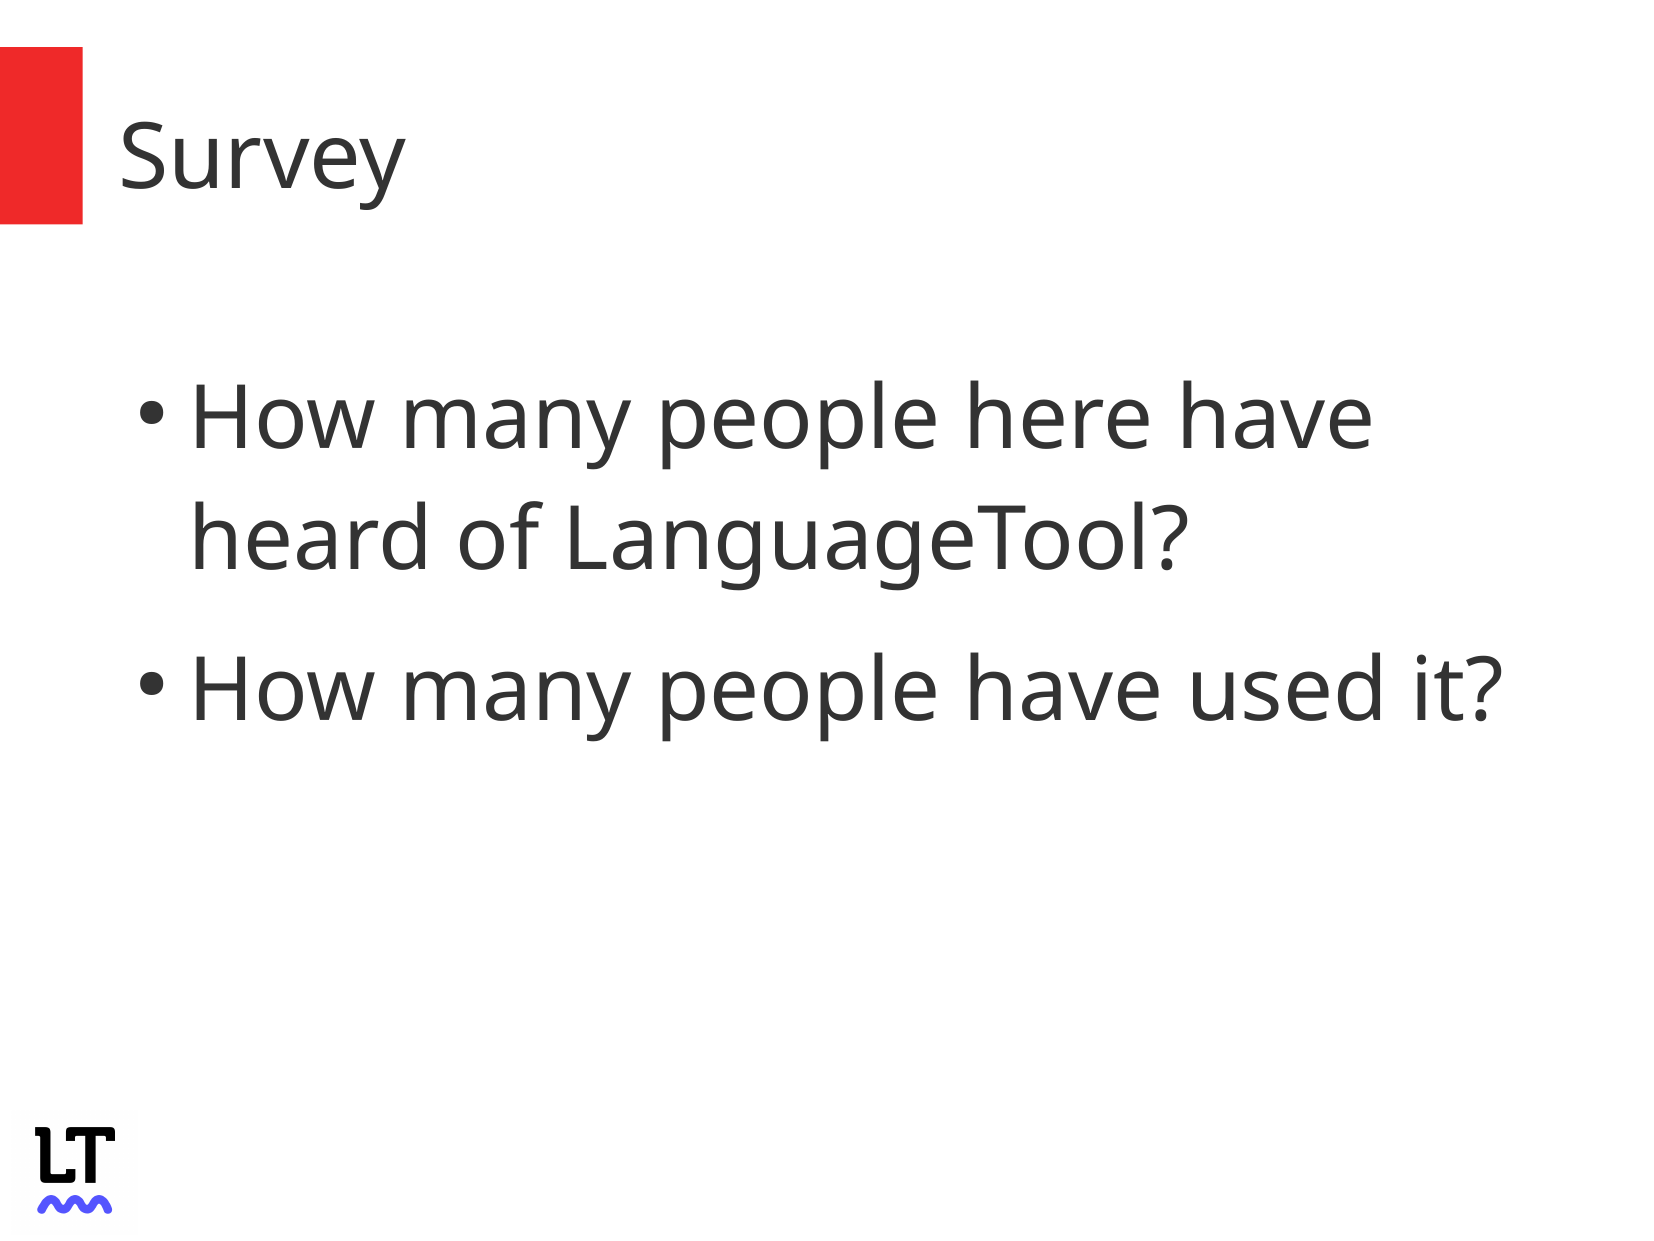

# Survey
How many people here have heard of LanguageTool?
How many people have used it?